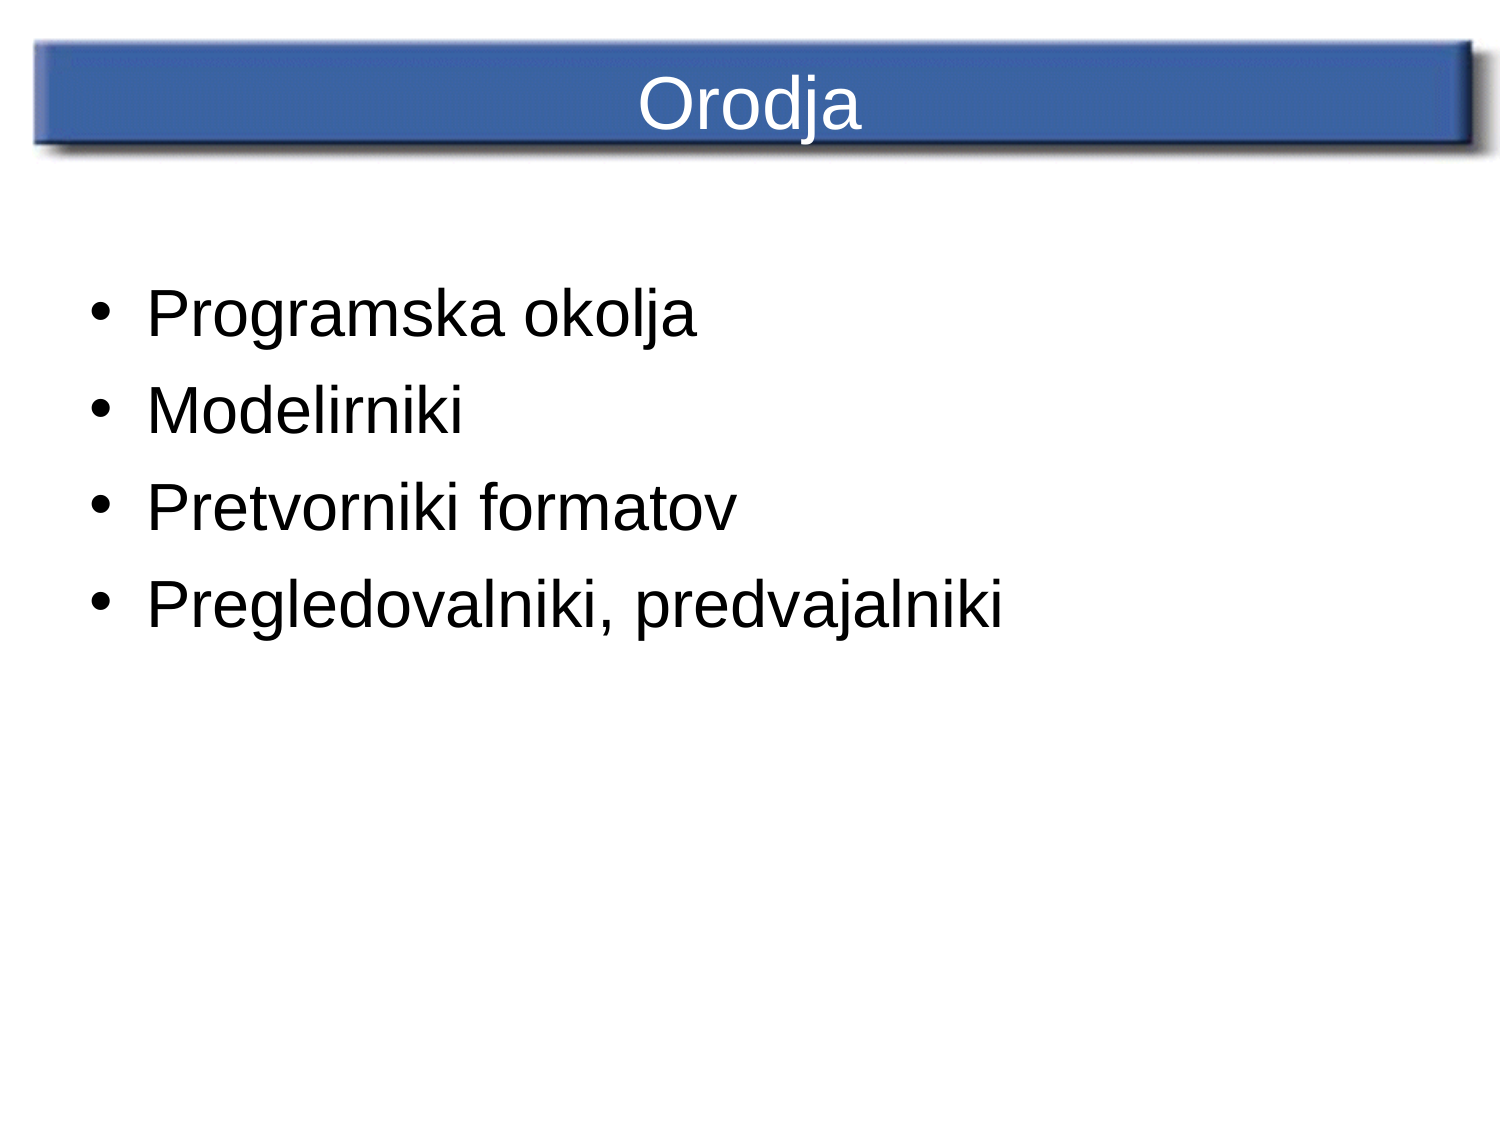

# Orodja
Programska okolja
Modelirniki
Pretvorniki formatov
Pregledovalniki, predvajalniki